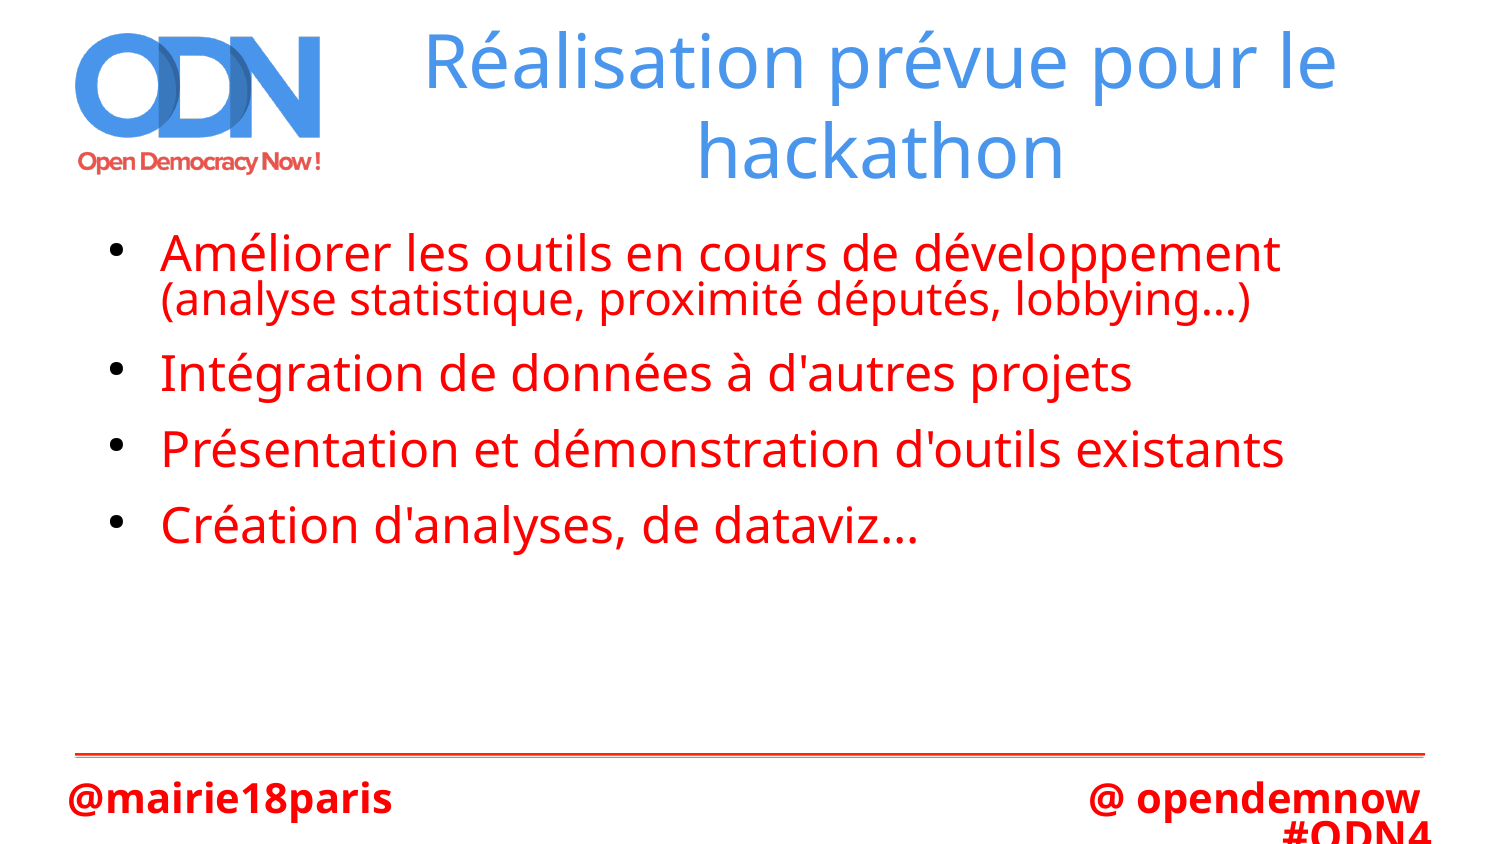

Réalisation prévue pour le hackathon
# Améliorer les outils en cours de développement (analyse statistique, proximité députés, lobbying…)
Intégration de données à d'autres projets
Présentation et démonstration d'outils existants
Création d'analyses, de dataviz...